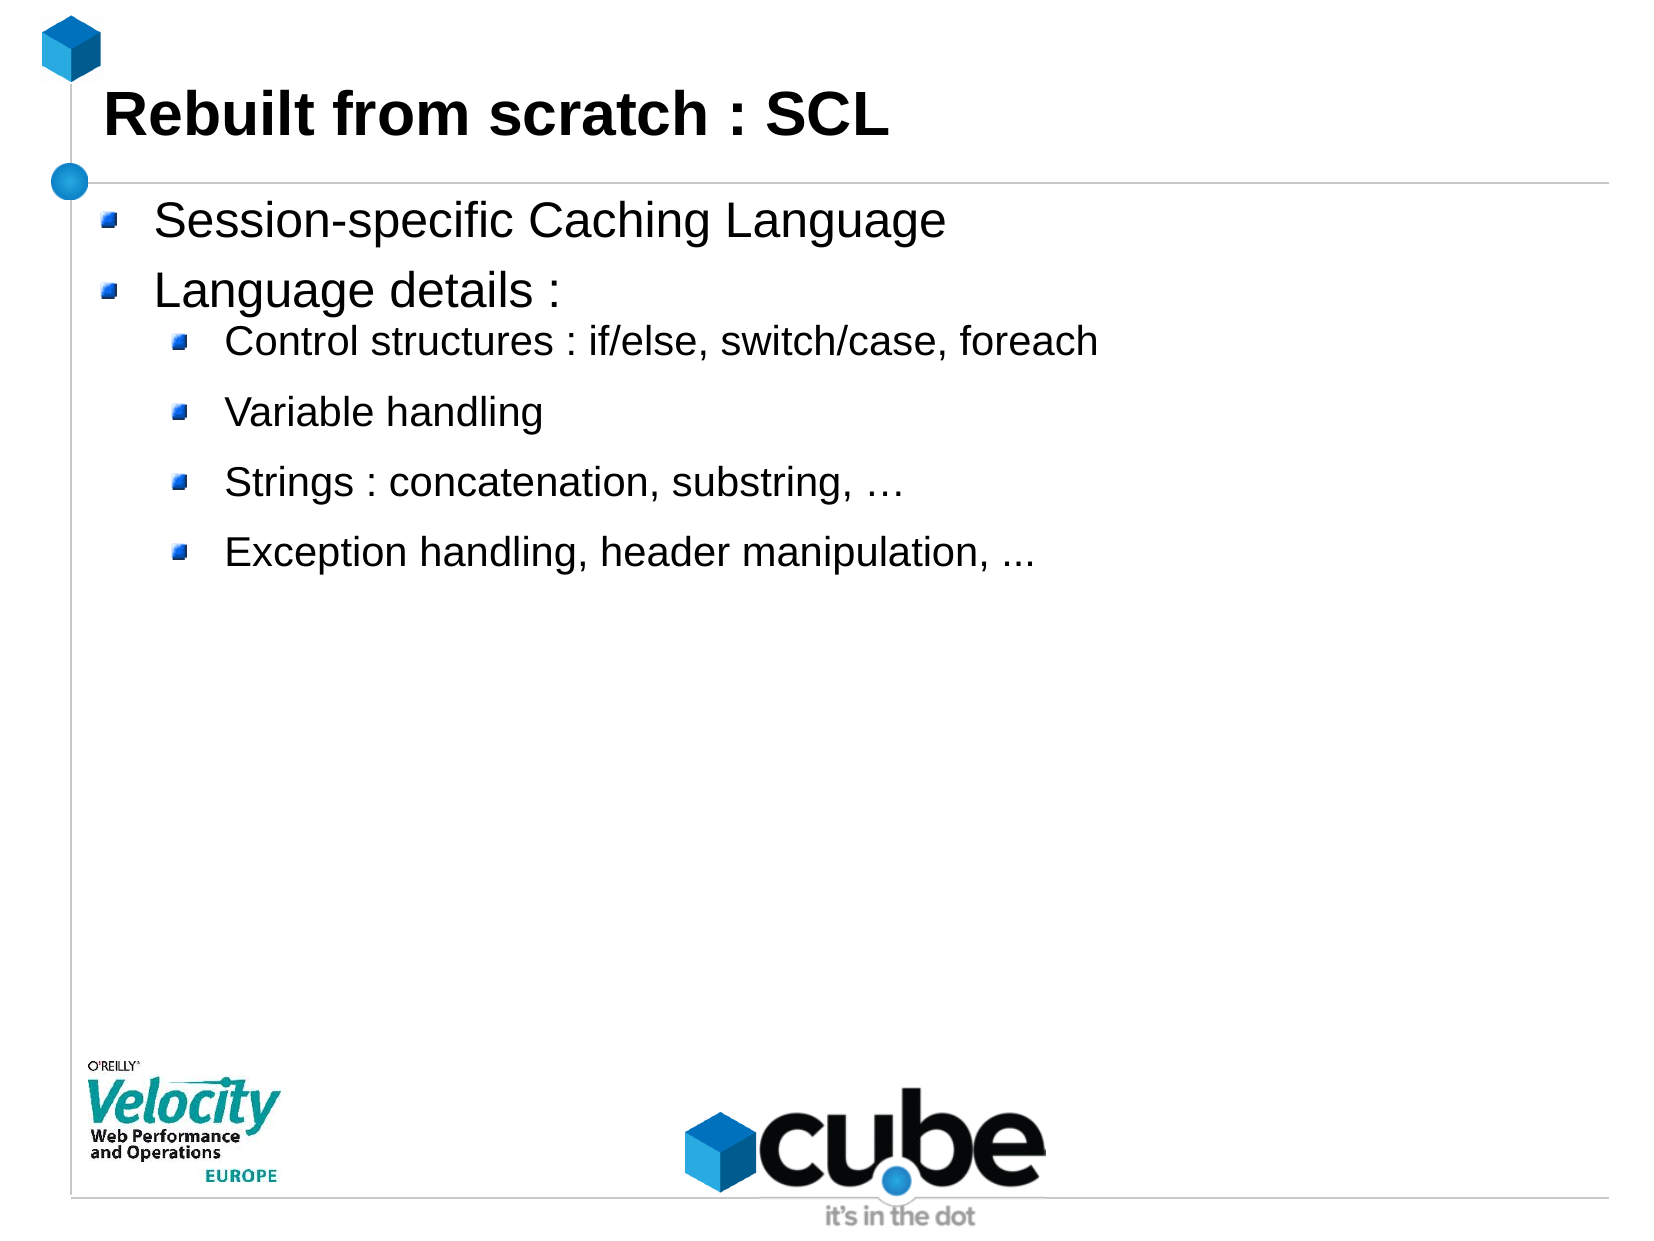

# Rebuilt from scratch : SCL
Session-specific Caching Language
Language details :
Control structures : if/else, switch/case, foreach
Variable handling
Strings : concatenation, substring, …
Exception handling, header manipulation, ...